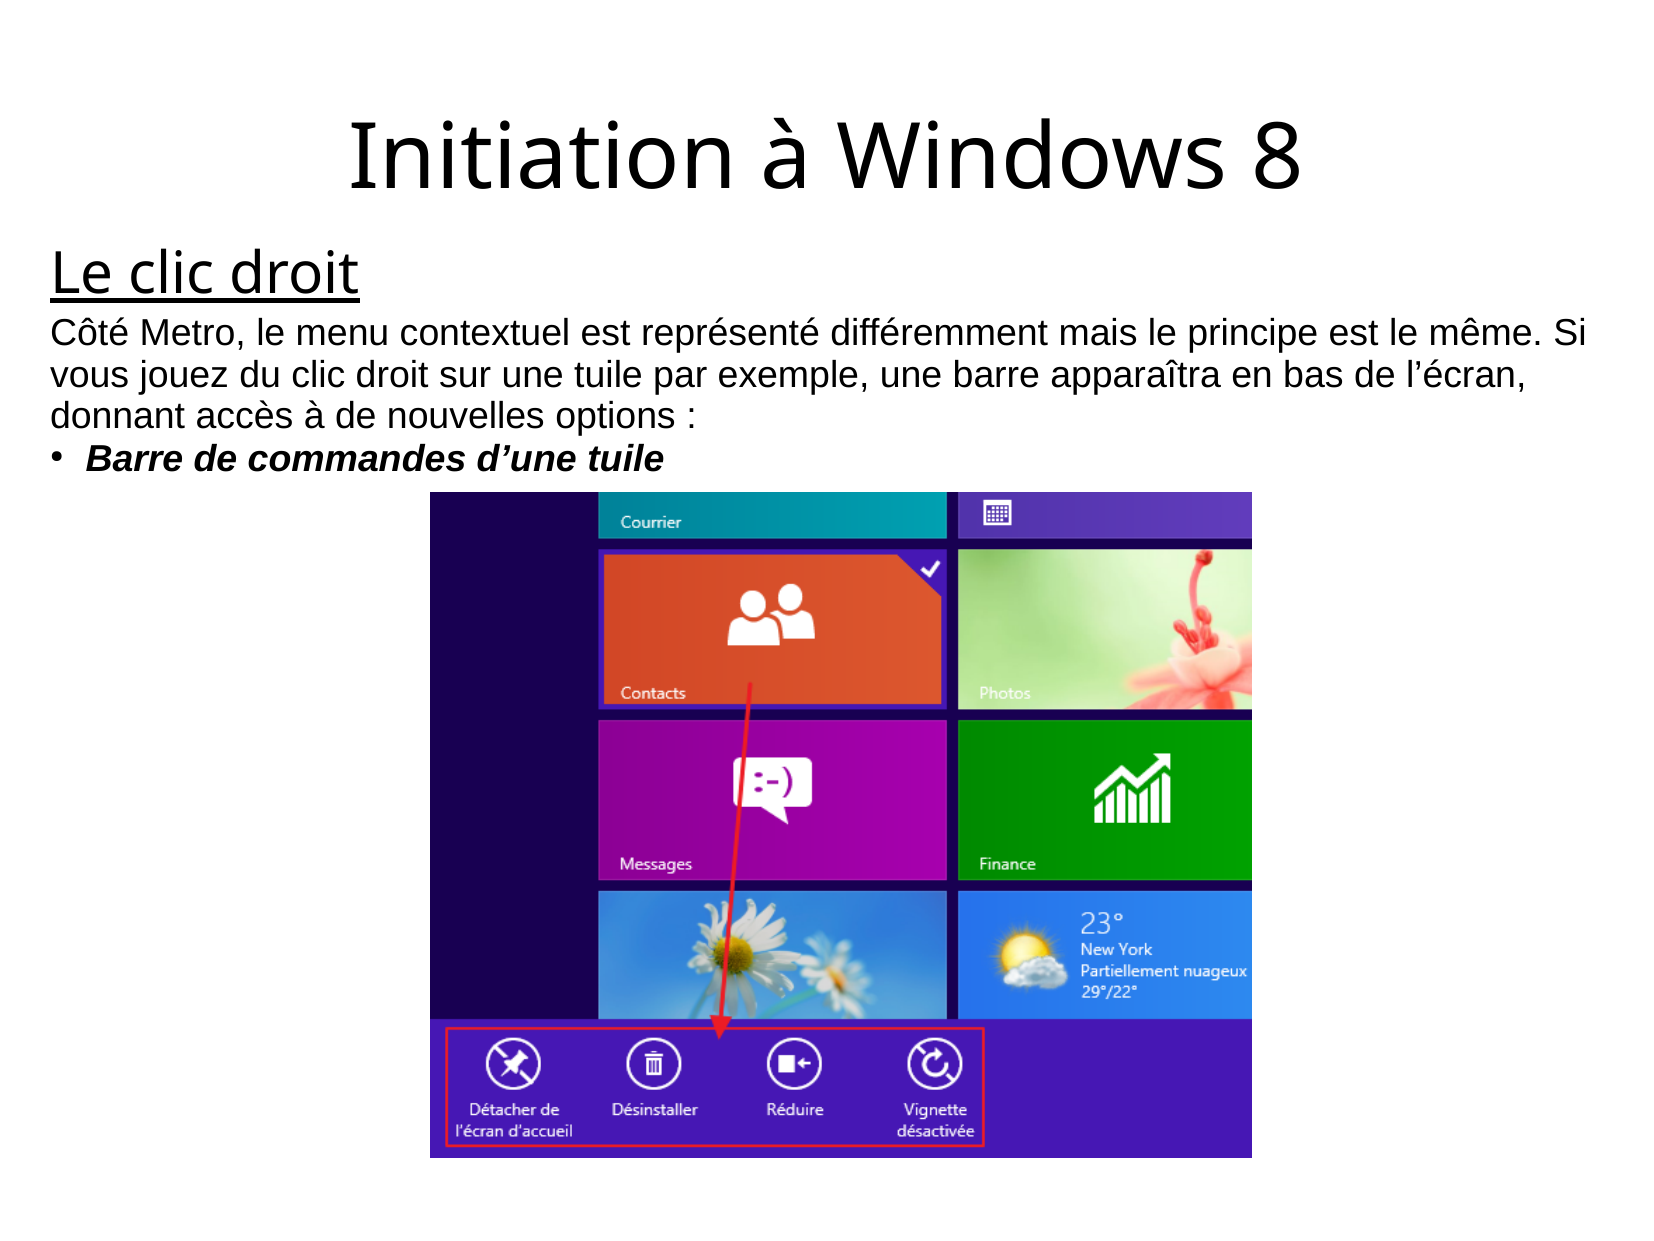

# Initiation à Windows 8
Le clic droit
Côté Metro, le menu contextuel est représenté différemment mais le principe est le même. Si vous jouez du clic droit sur une tuile par exemple, une barre apparaîtra en bas de l’écran, donnant accès à de nouvelles options :
Barre de commandes d’une tuile